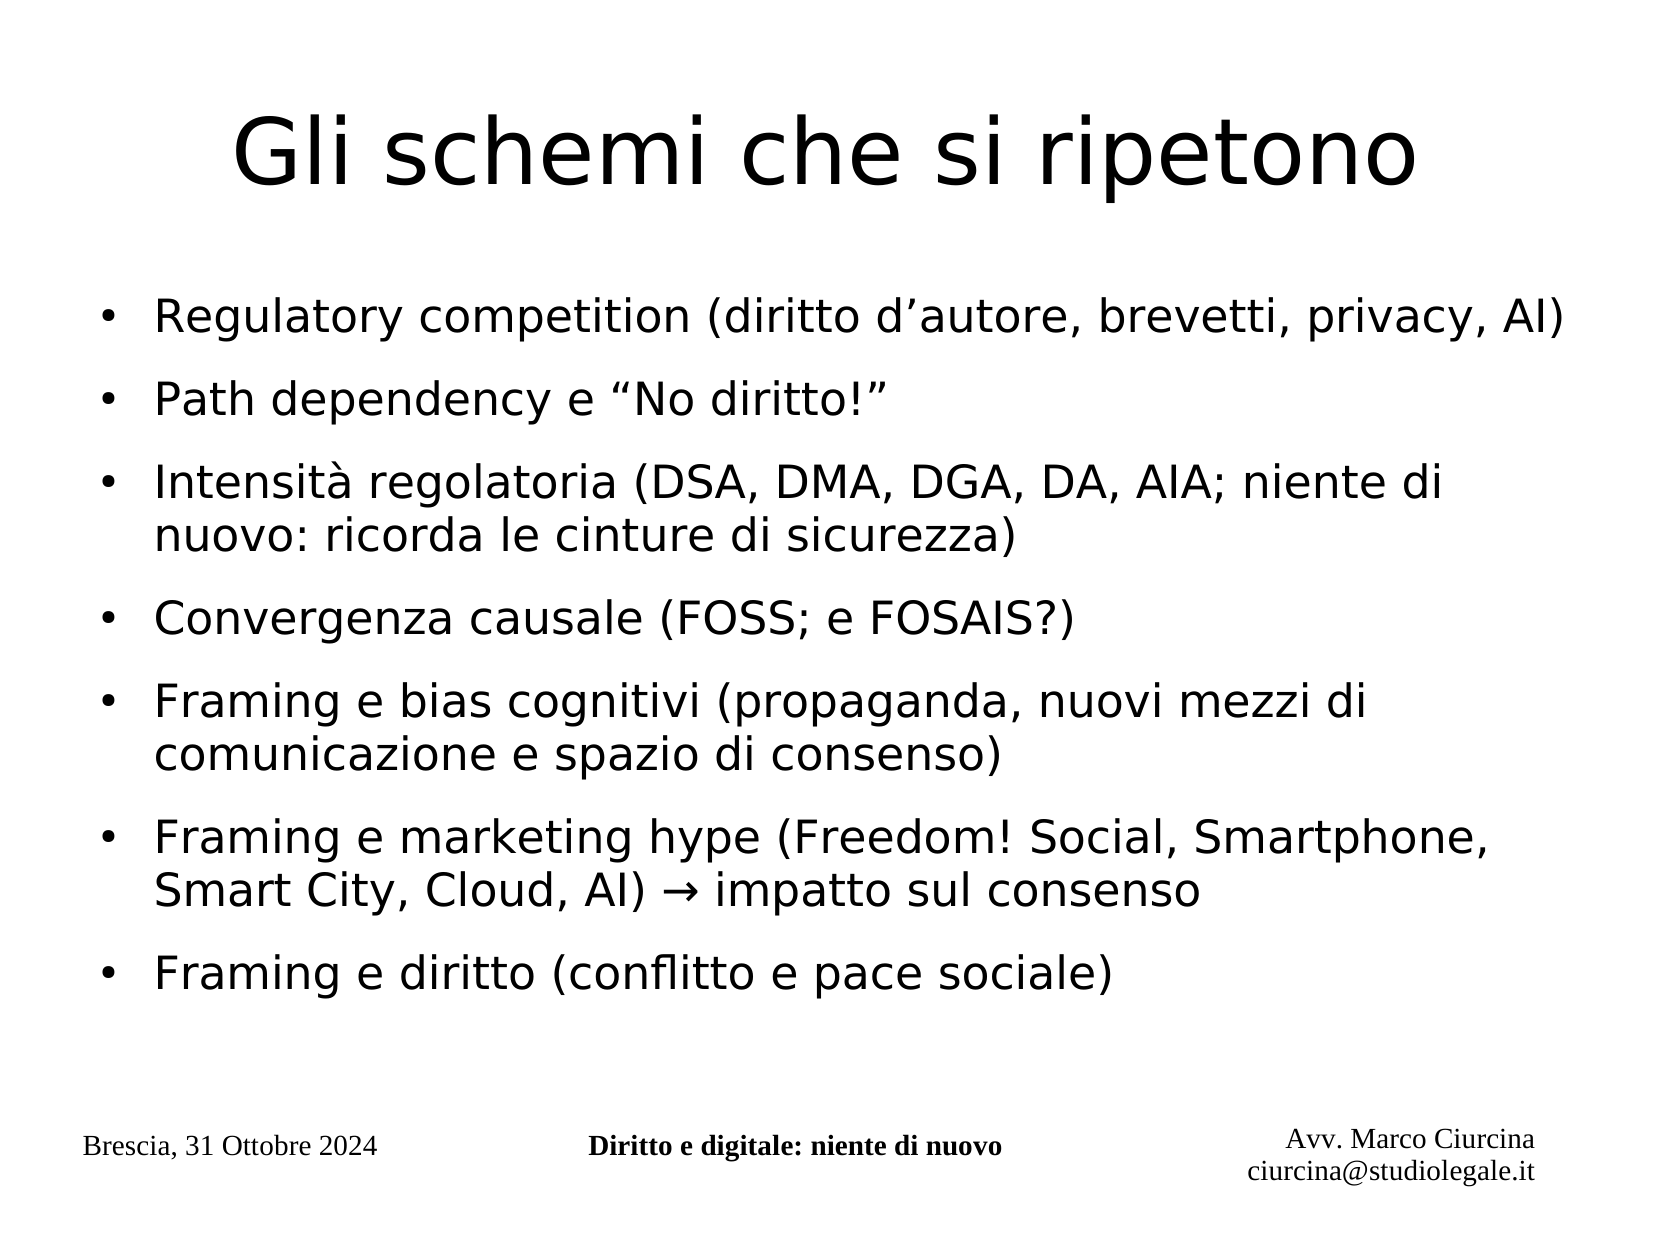

# Gli schemi che si ripetono
Regulatory competition (diritto d’autore, brevetti, privacy, AI)
Path dependency e “No diritto!”
Intensità regolatoria (DSA, DMA, DGA, DA, AIA; niente di nuovo: ricorda le cinture di sicurezza)
Convergenza causale (FOSS; e FOSAIS?)
Framing e bias cognitivi (propaganda, nuovi mezzi di comunicazione e spazio di consenso)
Framing e marketing hype (Freedom! Social, Smartphone, Smart City, Cloud, AI) → impatto sul consenso
Framing e diritto (conflitto e pace sociale)